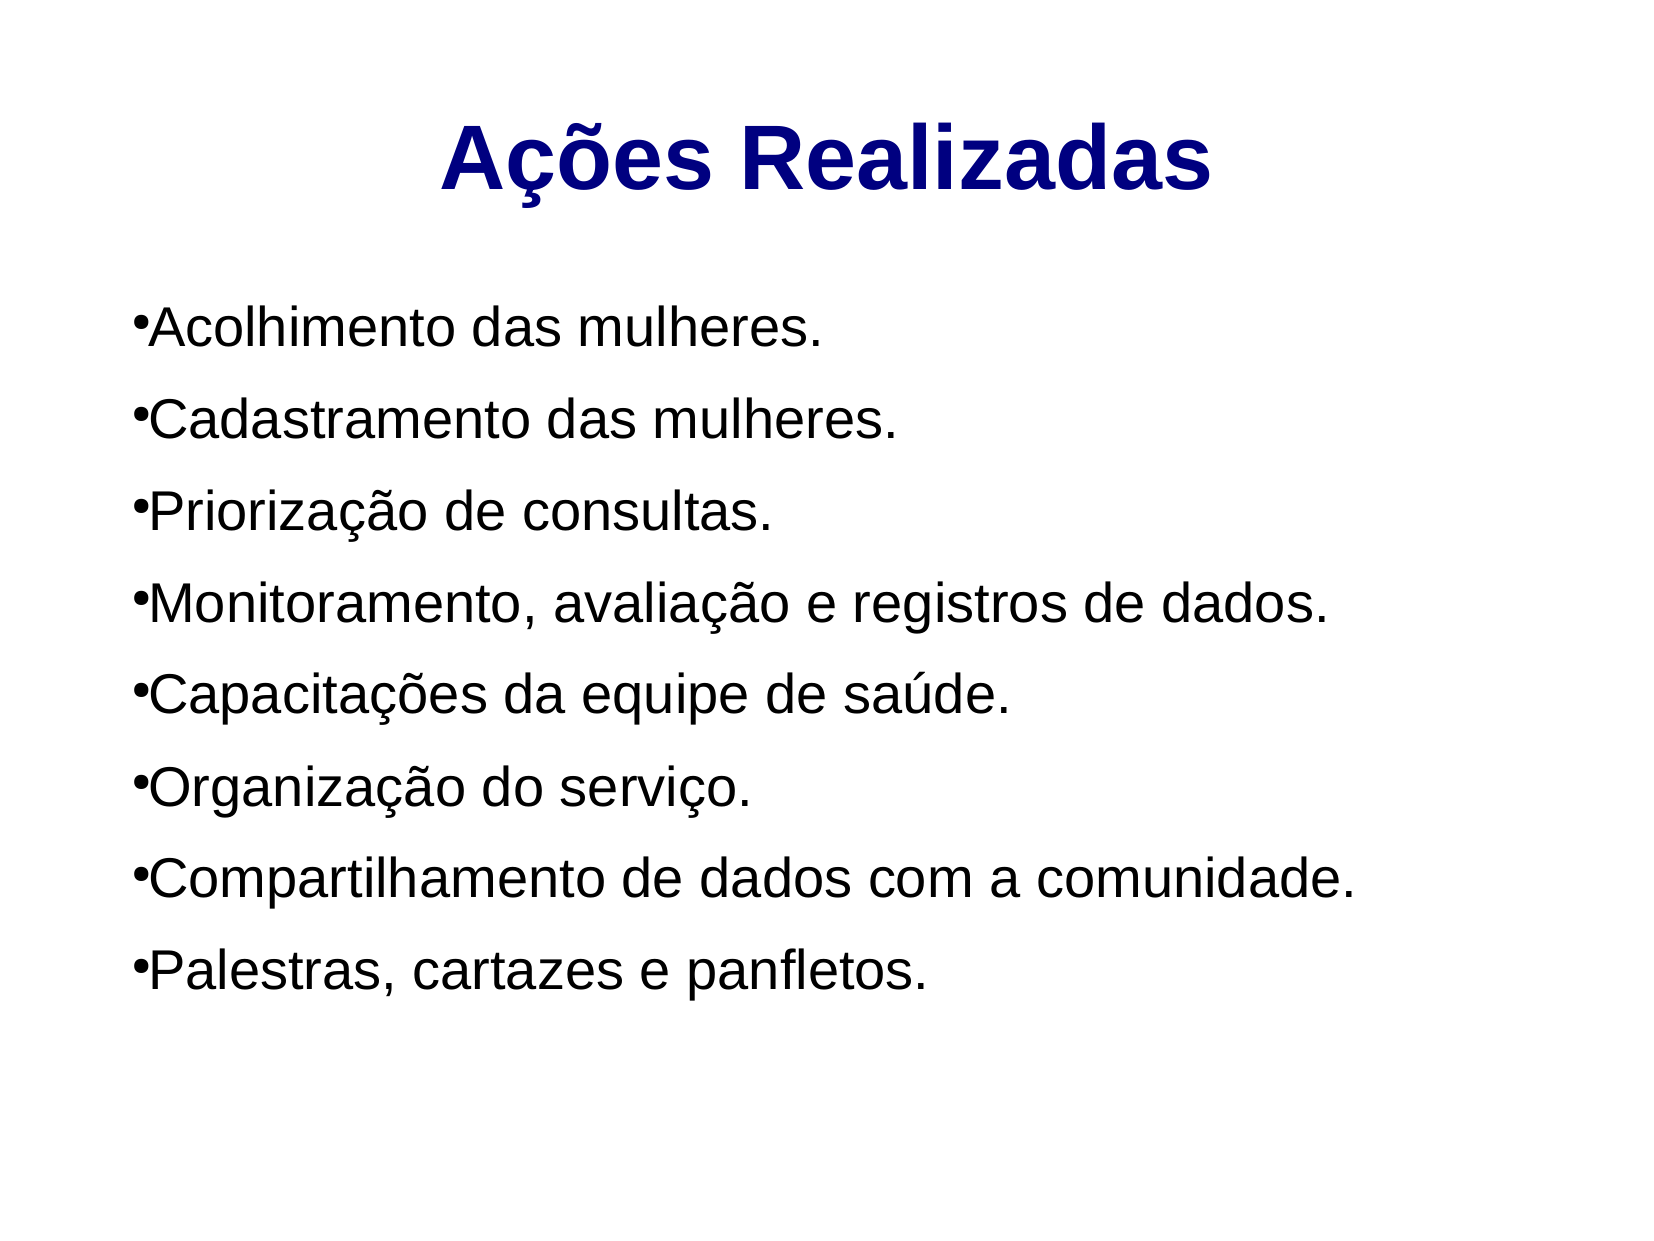

# Ações Realizadas
Acolhimento das mulheres.
Cadastramento das mulheres.
Priorização de consultas.
Monitoramento, avaliação e registros de dados.
Capacitações da equipe de saúde.
Organização do serviço.
Compartilhamento de dados com a comunidade.
Palestras, cartazes e panfletos.